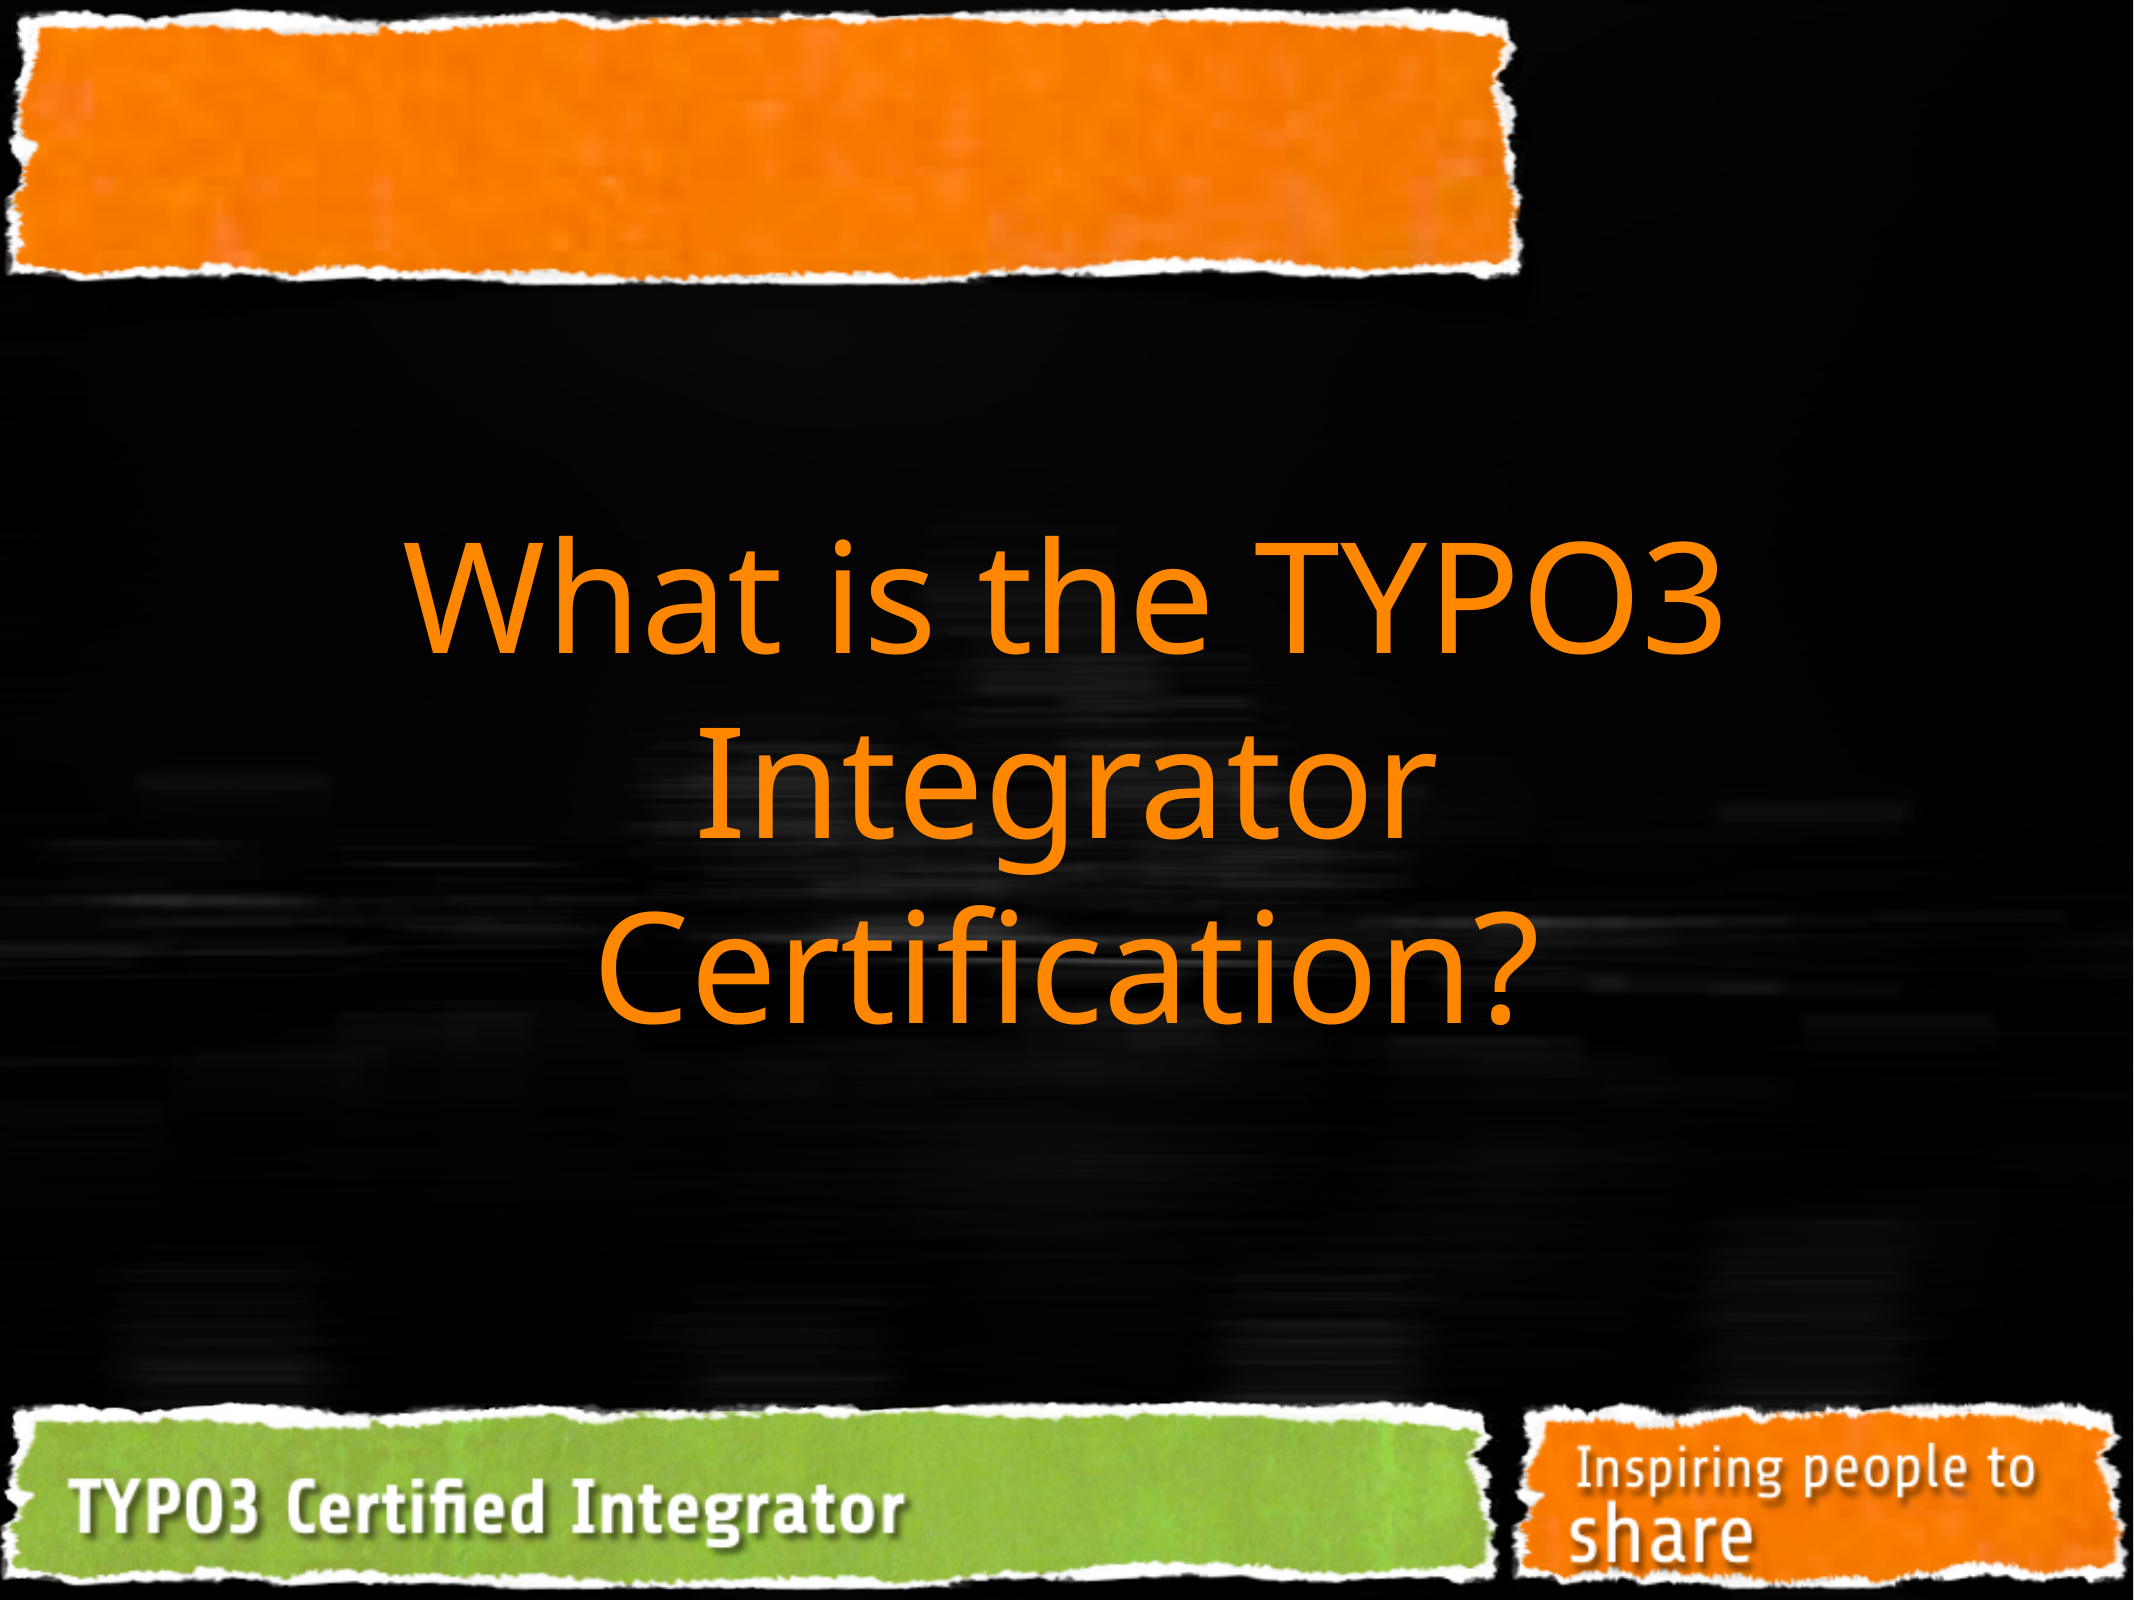

# What is the TYPO3 Integrator Certification?